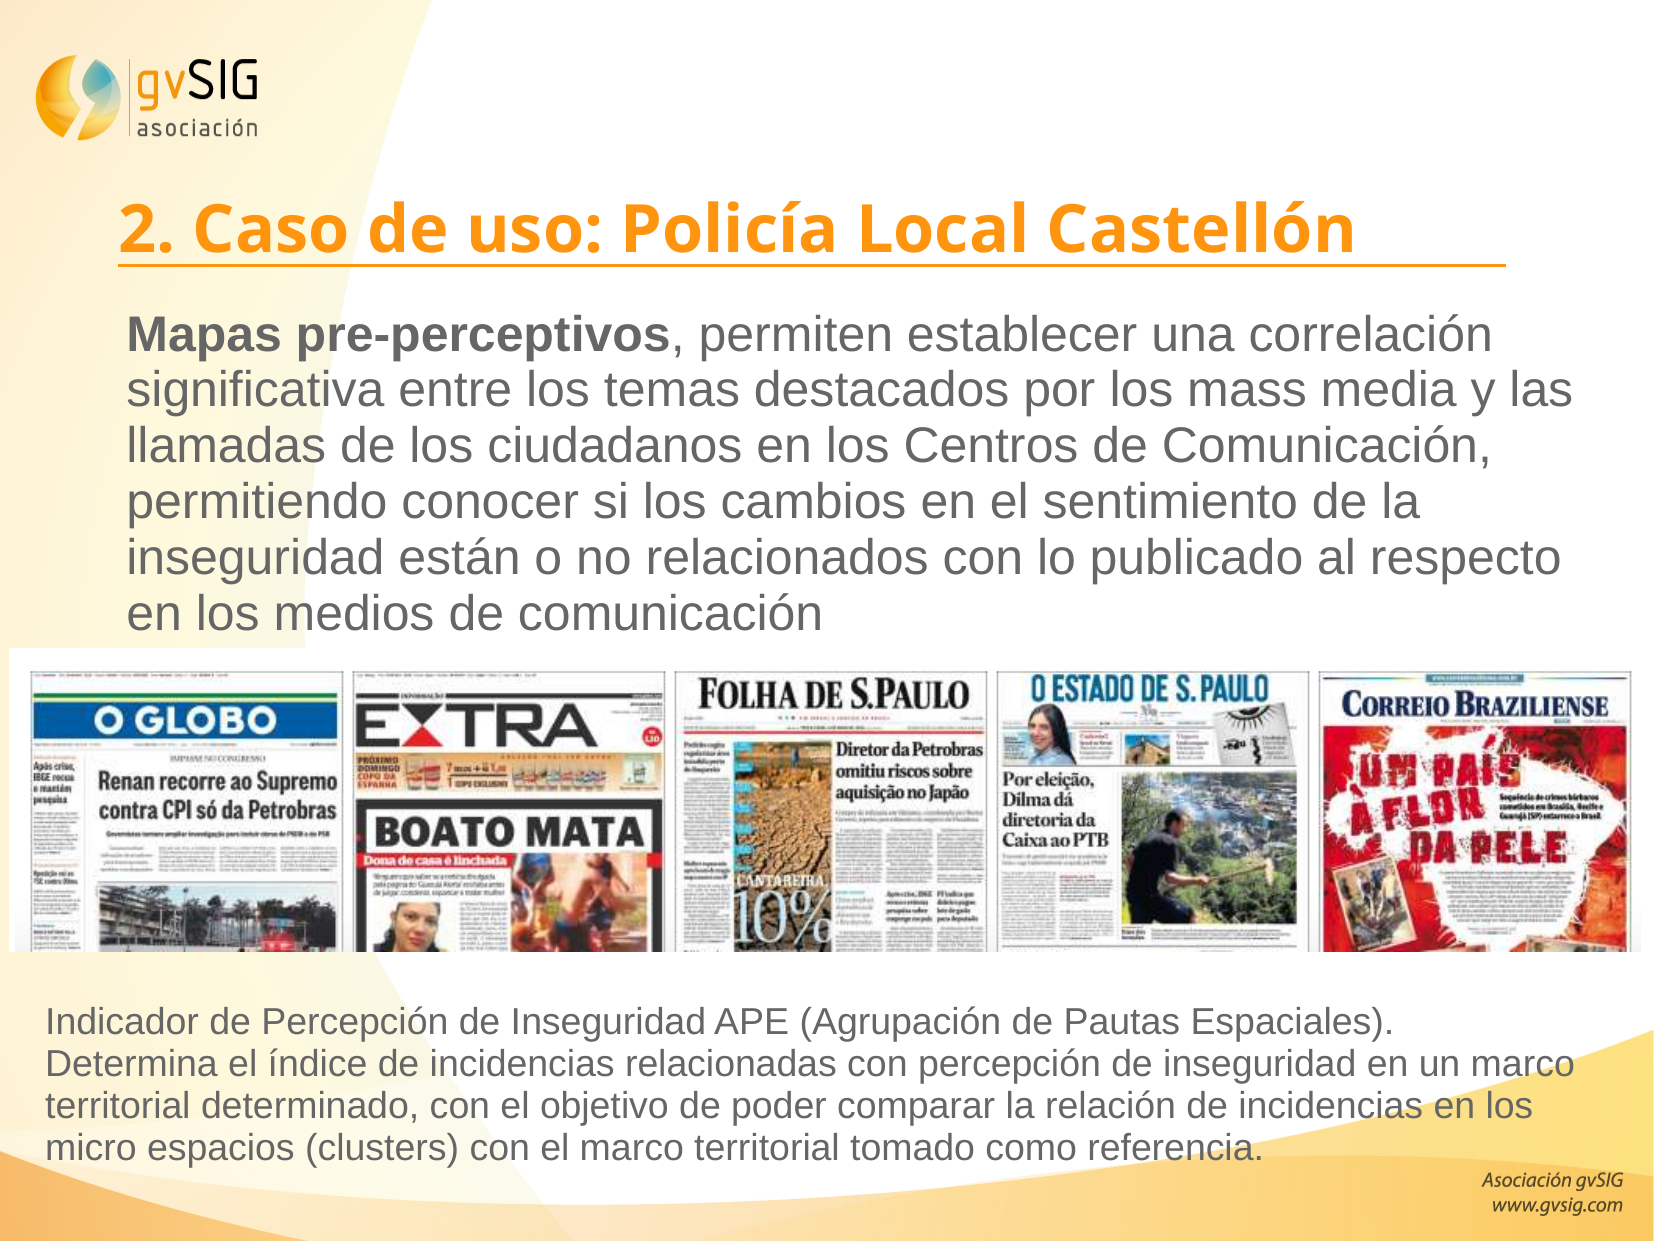

# 2. Caso de uso: Policía Local Castellón
Mapas pre-perceptivos, permiten establecer una correlación significativa entre los temas destacados por los mass media y las llamadas de los ciudadanos en los Centros de Comunicación, permitiendo conocer si los cambios en el sentimiento de la inseguridad están o no relacionados con lo publicado al respecto en los medios de comunicación
Indicador de Percepción de Inseguridad APE (Agrupación de Pautas Espaciales).
Determina el índice de incidencias relacionadas con percepción de inseguridad en un marco territorial determinado, con el objetivo de poder comparar la relación de incidencias en los micro espacios (clusters) con el marco territorial tomado como referencia.